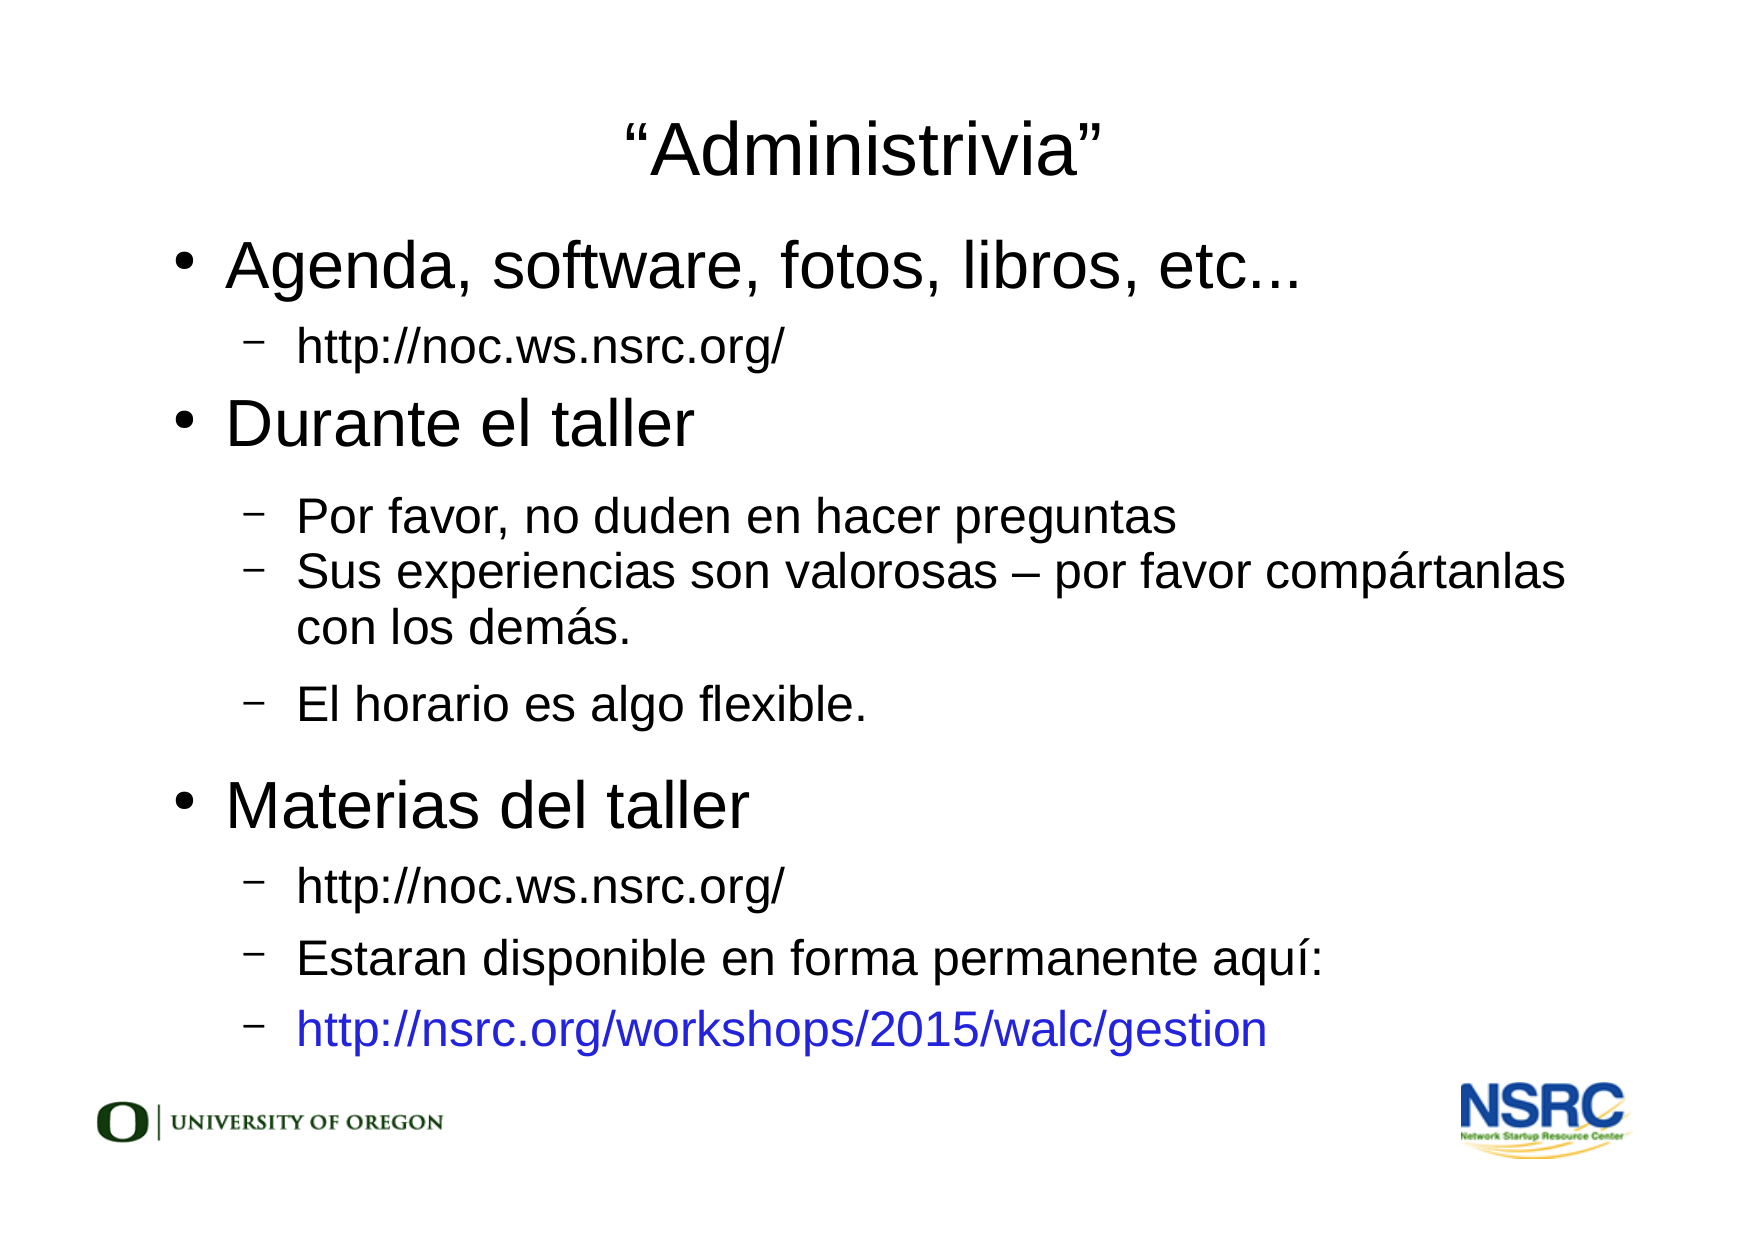

“Administrivia”
# Agenda, software, fotos, libros, etc...
http://noc.ws.nsrc.org/
Durante el taller
Por favor, no duden en hacer preguntas
Sus experiencias son valorosas – por favor compártanlas con los demás.
El horario es algo flexible.
Materias del taller
http://noc.ws.nsrc.org/
Estaran disponible en forma permanente aquí:
http://nsrc.org/workshops/2015/walc/gestion